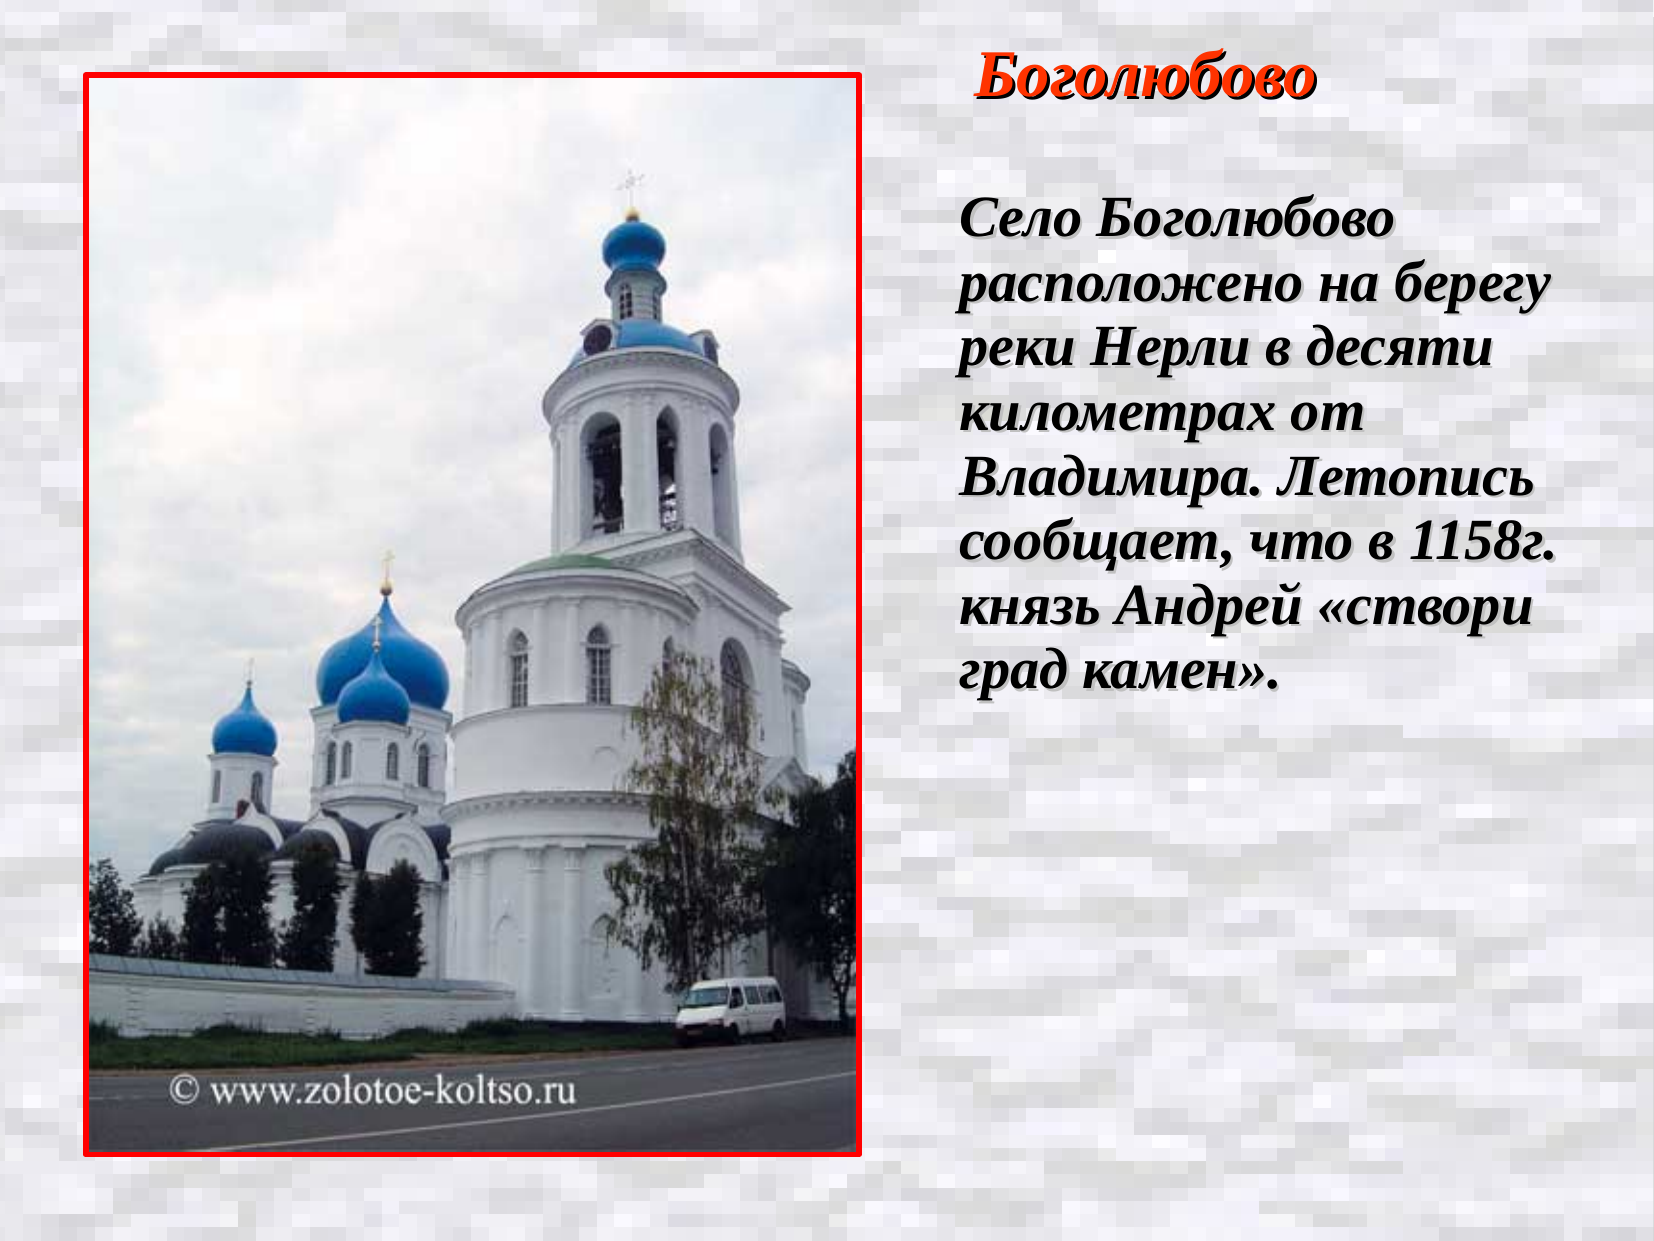

Боголюбово
Село Боголюбово расположено на берегу реки Нерли в десяти километрах от Владимира. Летопись сообщает, что в 1158г. князь Андрей «створи град камен».